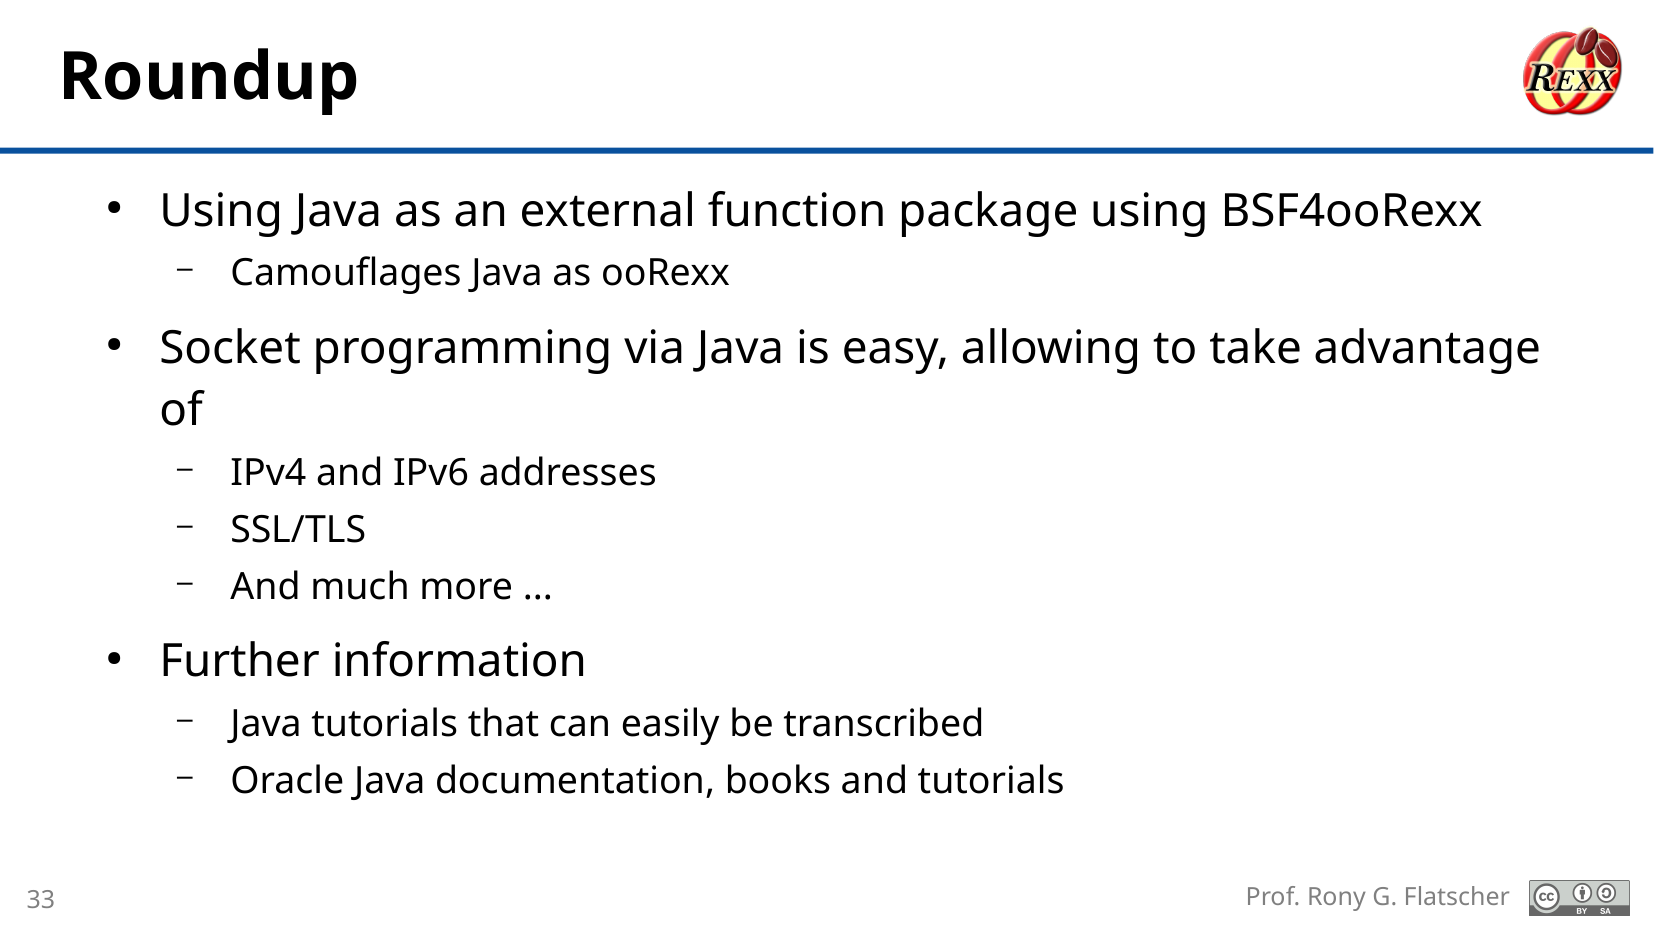

# Roundup
Using Java as an external function package using BSF4ooRexx
Camouflages Java as ooRexx
Socket programming via Java is easy, allowing to take advantage of
IPv4 and IPv6 addresses
SSL/TLS
And much more ...
Further information
Java tutorials that can easily be transcribed
Oracle Java documentation, books and tutorials